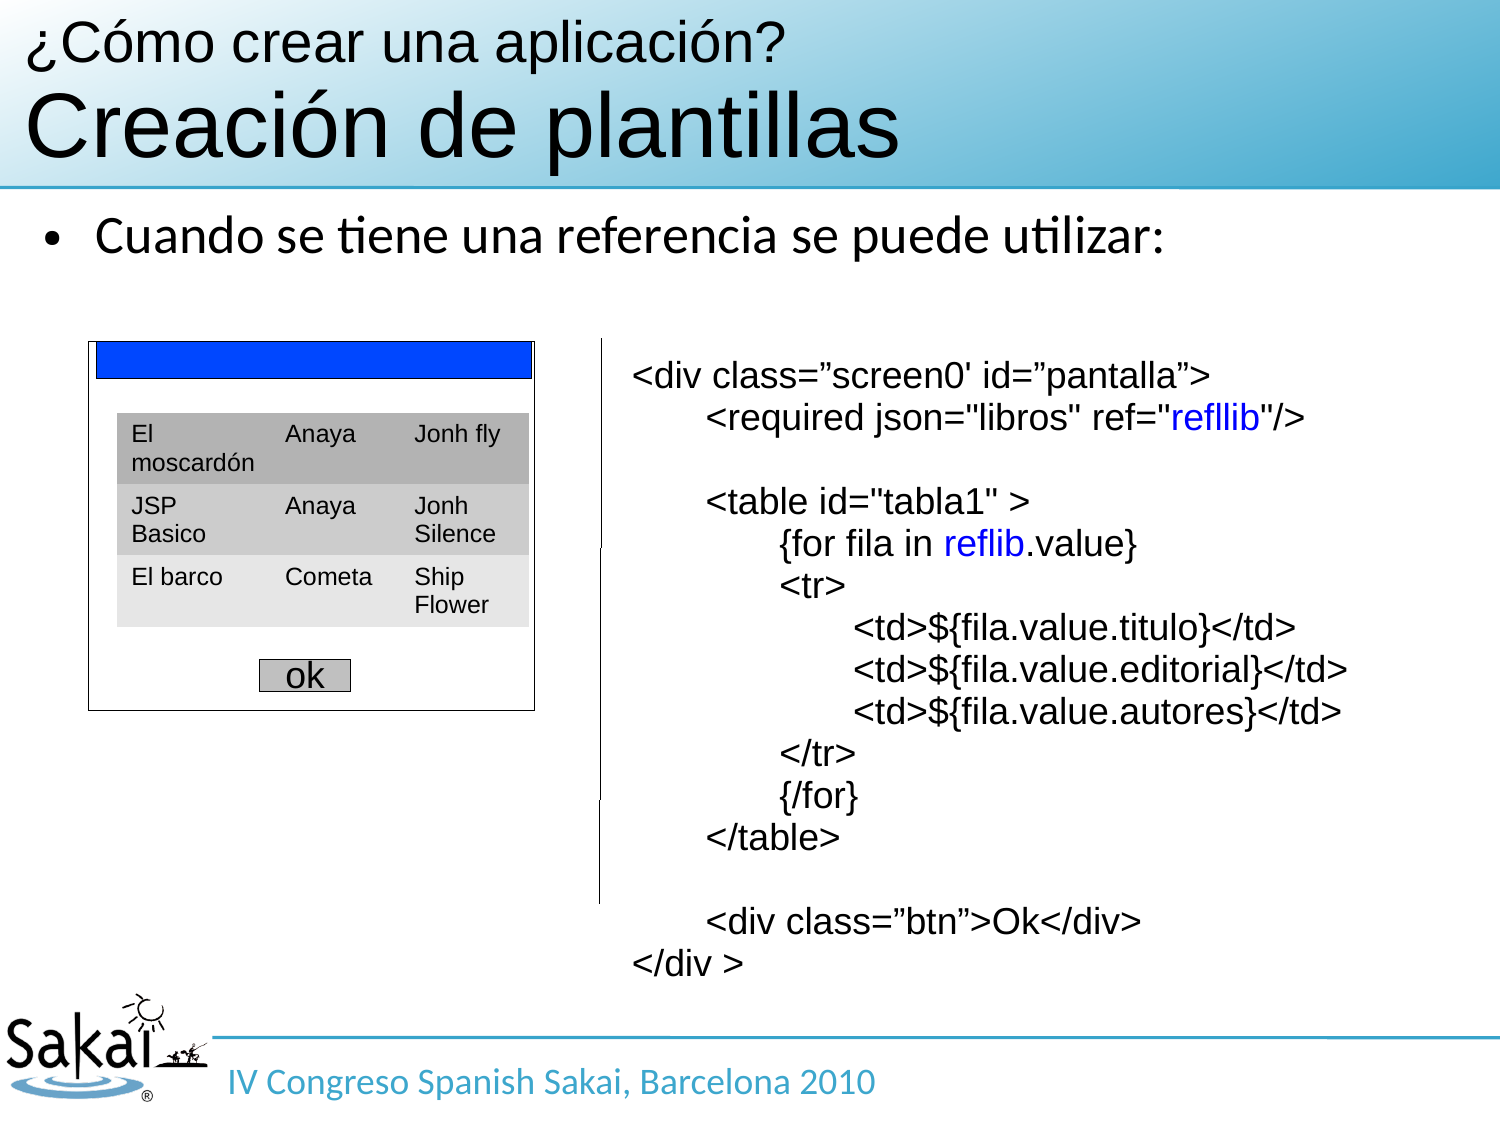

# ¿Cómo crear una aplicación? Creación de plantillas
Cuando se tiene una referencia se puede utilizar:
<div class=”screen0' id=”pantalla”>
	<required json="libros" ref="refllib"/>
	<table id="tabla1" >
		{for fila in reflib.value}
		<tr>
			<td>${fila.value.titulo}</td>
			<td>${fila.value.editorial}</td>
			<td>${fila.value.autores}</td>
		</tr>
		{/for}
	</table>
	<div class=”btn”>Ok</div>
</div >
| El moscardón | Anaya | Jonh fly |
| --- | --- | --- |
| JSP Basico | Anaya | Jonh Silence |
| El barco | Cometa | Ship Flower |
ok